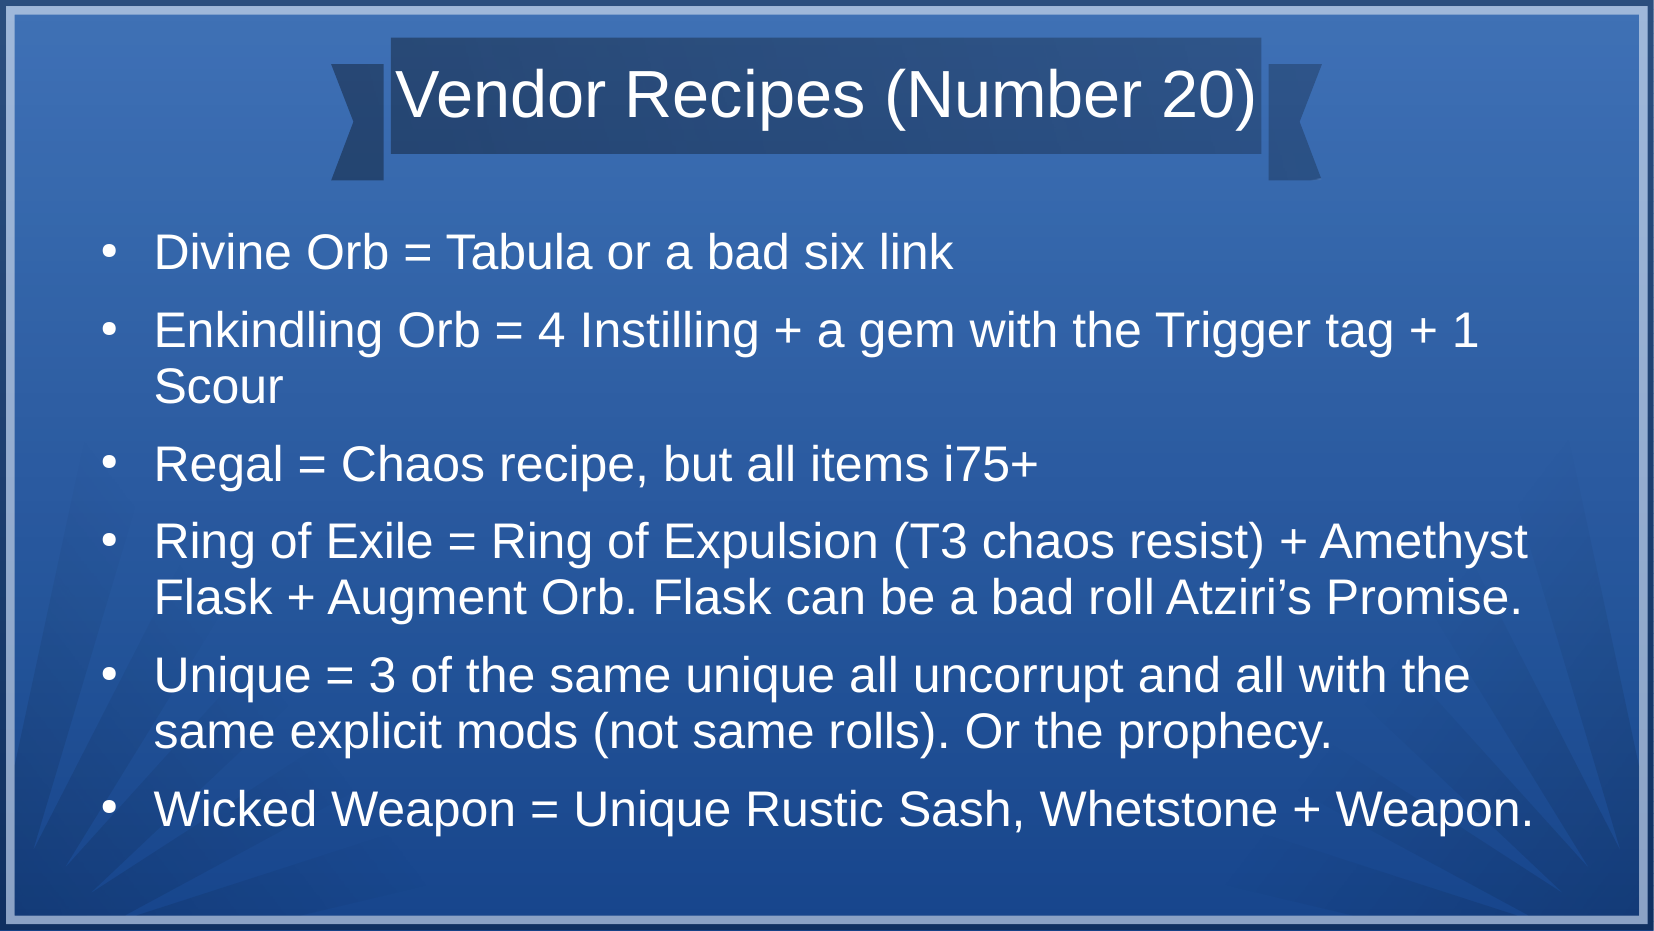

# Vendor Recipes (Number 20)
Divine Orb = Tabula or a bad six link
Enkindling Orb = 4 Instilling + a gem with the Trigger tag + 1 Scour
Regal = Chaos recipe, but all items i75+
Ring of Exile = Ring of Expulsion (T3 chaos resist) + Amethyst Flask + Augment Orb. Flask can be a bad roll Atziri’s Promise.
Unique = 3 of the same unique all uncorrupt and all with the same explicit mods (not same rolls). Or the prophecy.
Wicked Weapon = Unique Rustic Sash, Whetstone + Weapon.